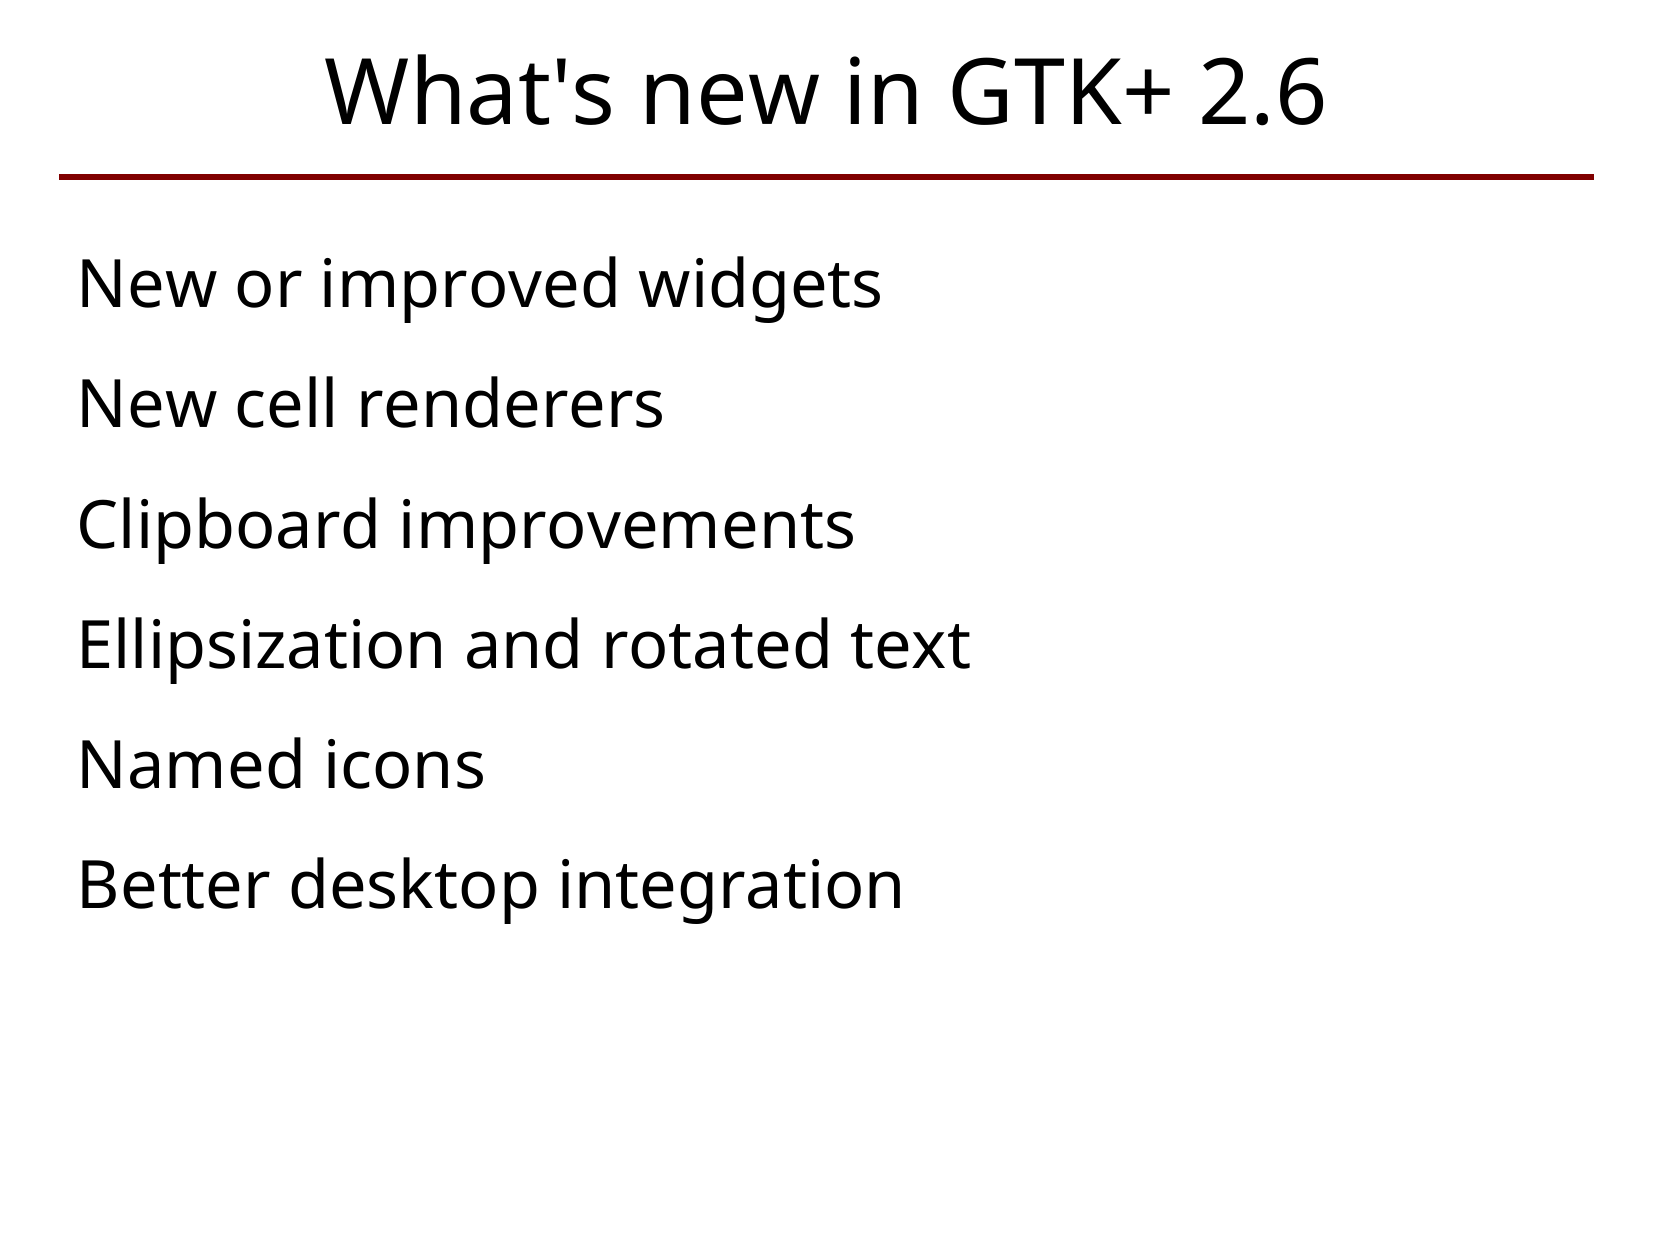

# What's new in GTK+ 2.6
New or improved widgets
New cell renderers
Clipboard improvements
Ellipsization and rotated text
Named icons
Better desktop integration